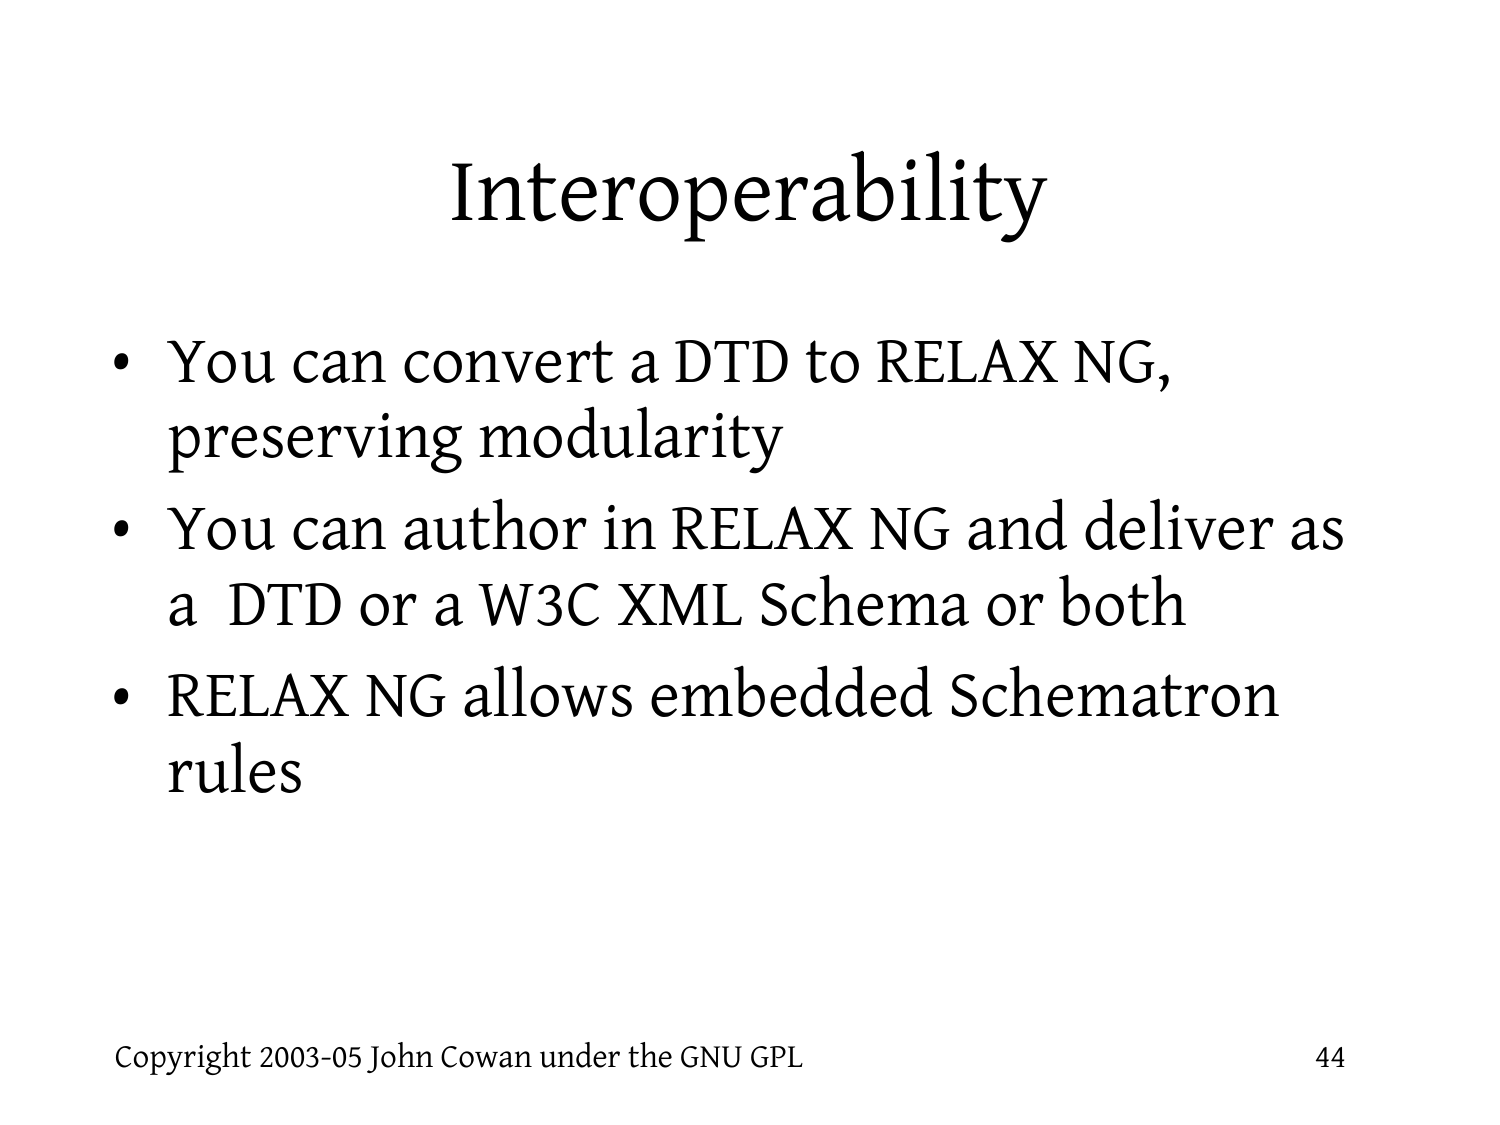

# Interoperability
You can convert a DTD to RELAX NG, preserving modularity
You can author in RELAX NG and deliver as a DTD or a W3C XML Schema or both
RELAX NG allows embedded Schematron rules